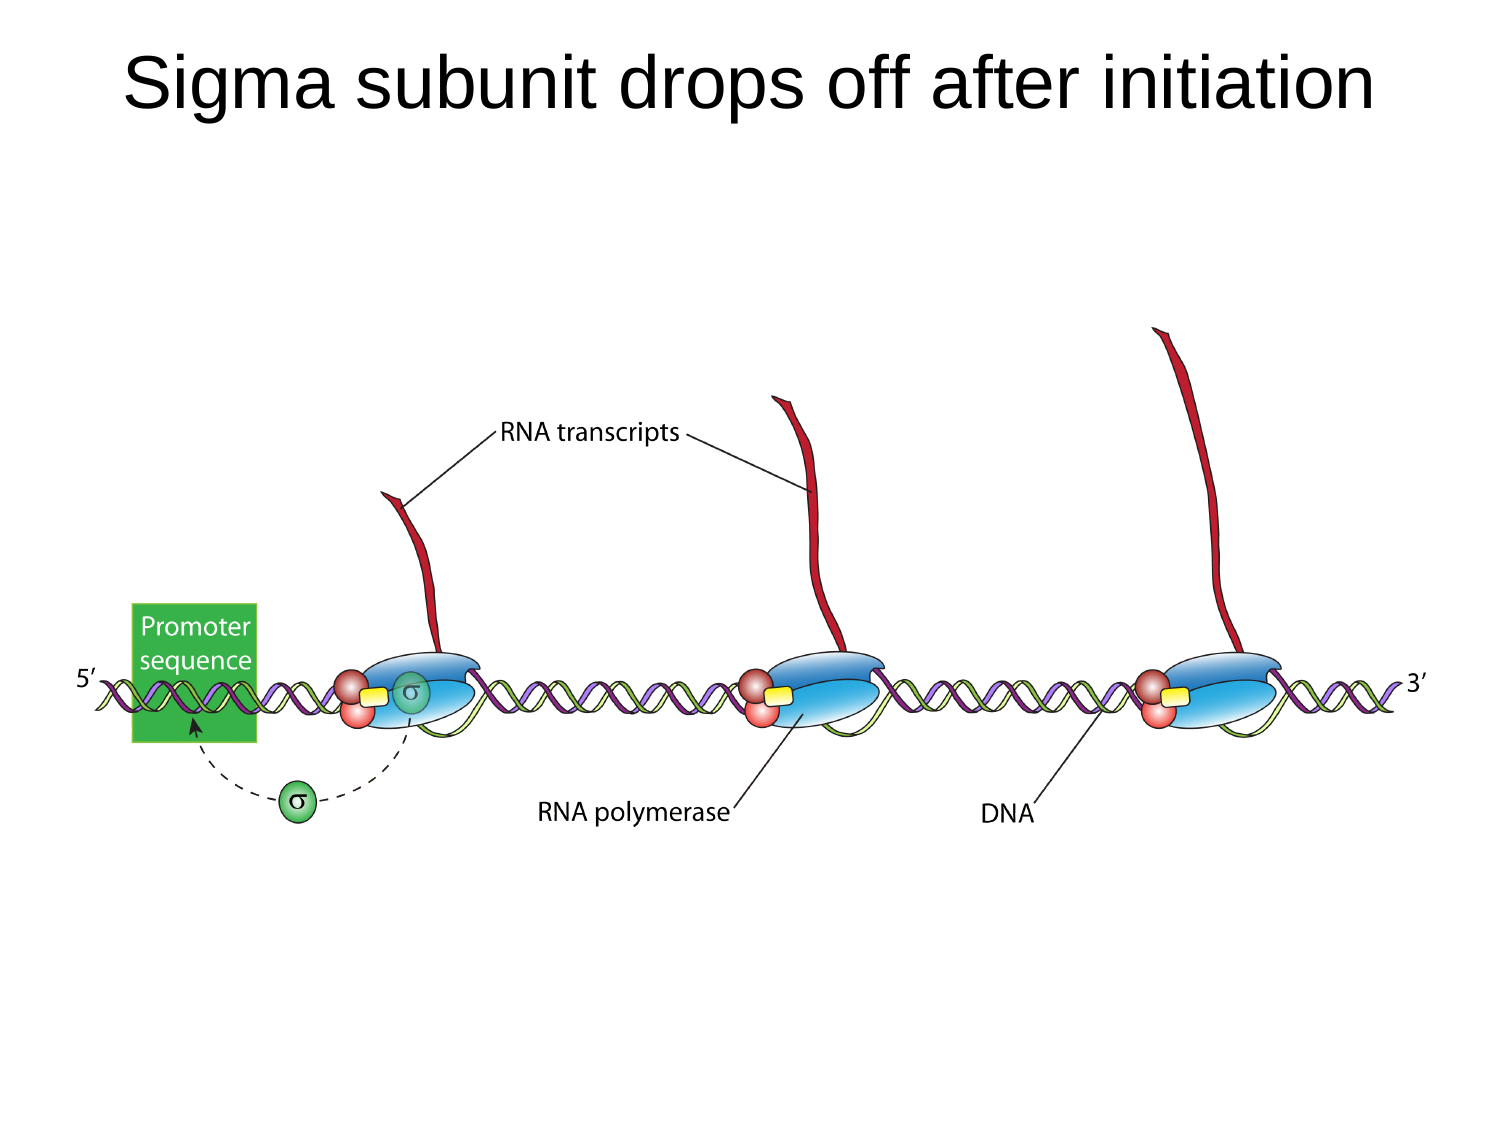

# Sigma subunit drops off after initiation